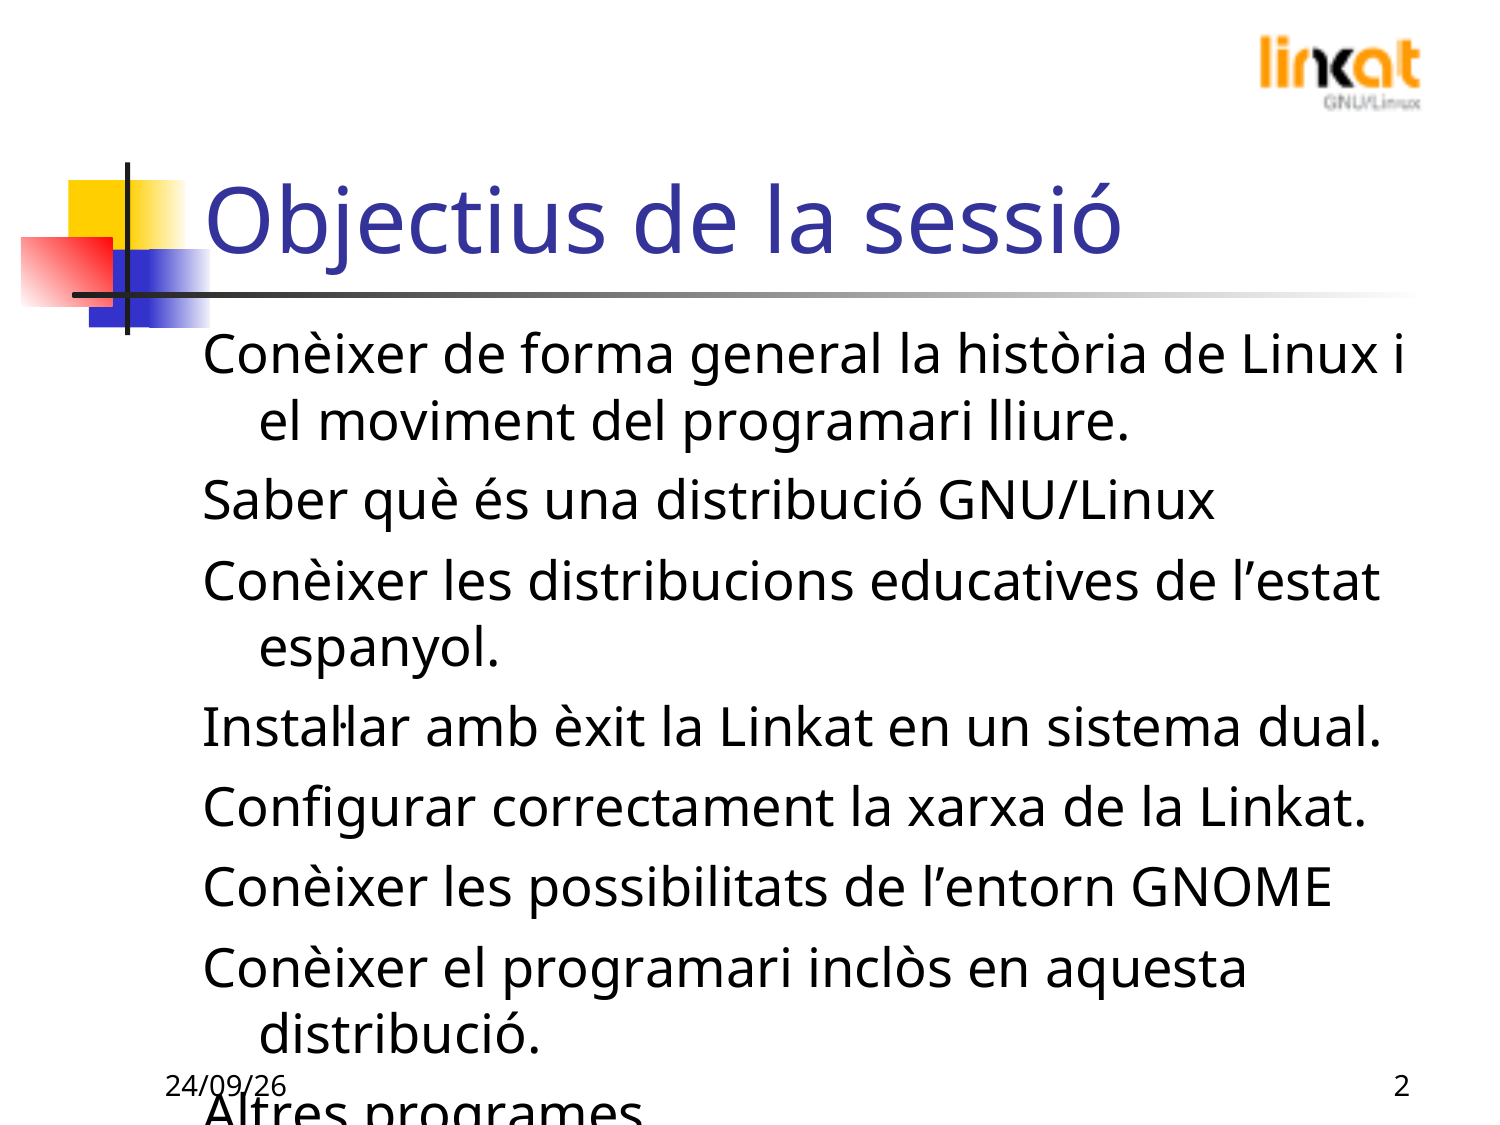

# Objectius de la sessió
Conèixer de forma general la història de Linux i el moviment del programari lliure.
Saber què és una distribució GNU/Linux
Conèixer les distribucions educatives de l’estat espanyol.
Instal·lar amb èxit la Linkat en un sistema dual.
Configurar correctament la xarxa de la Linkat.
Conèixer les possibilitats de l’entorn GNOME
Conèixer el programari inclòs en aquesta distribució.
Altres programes
2